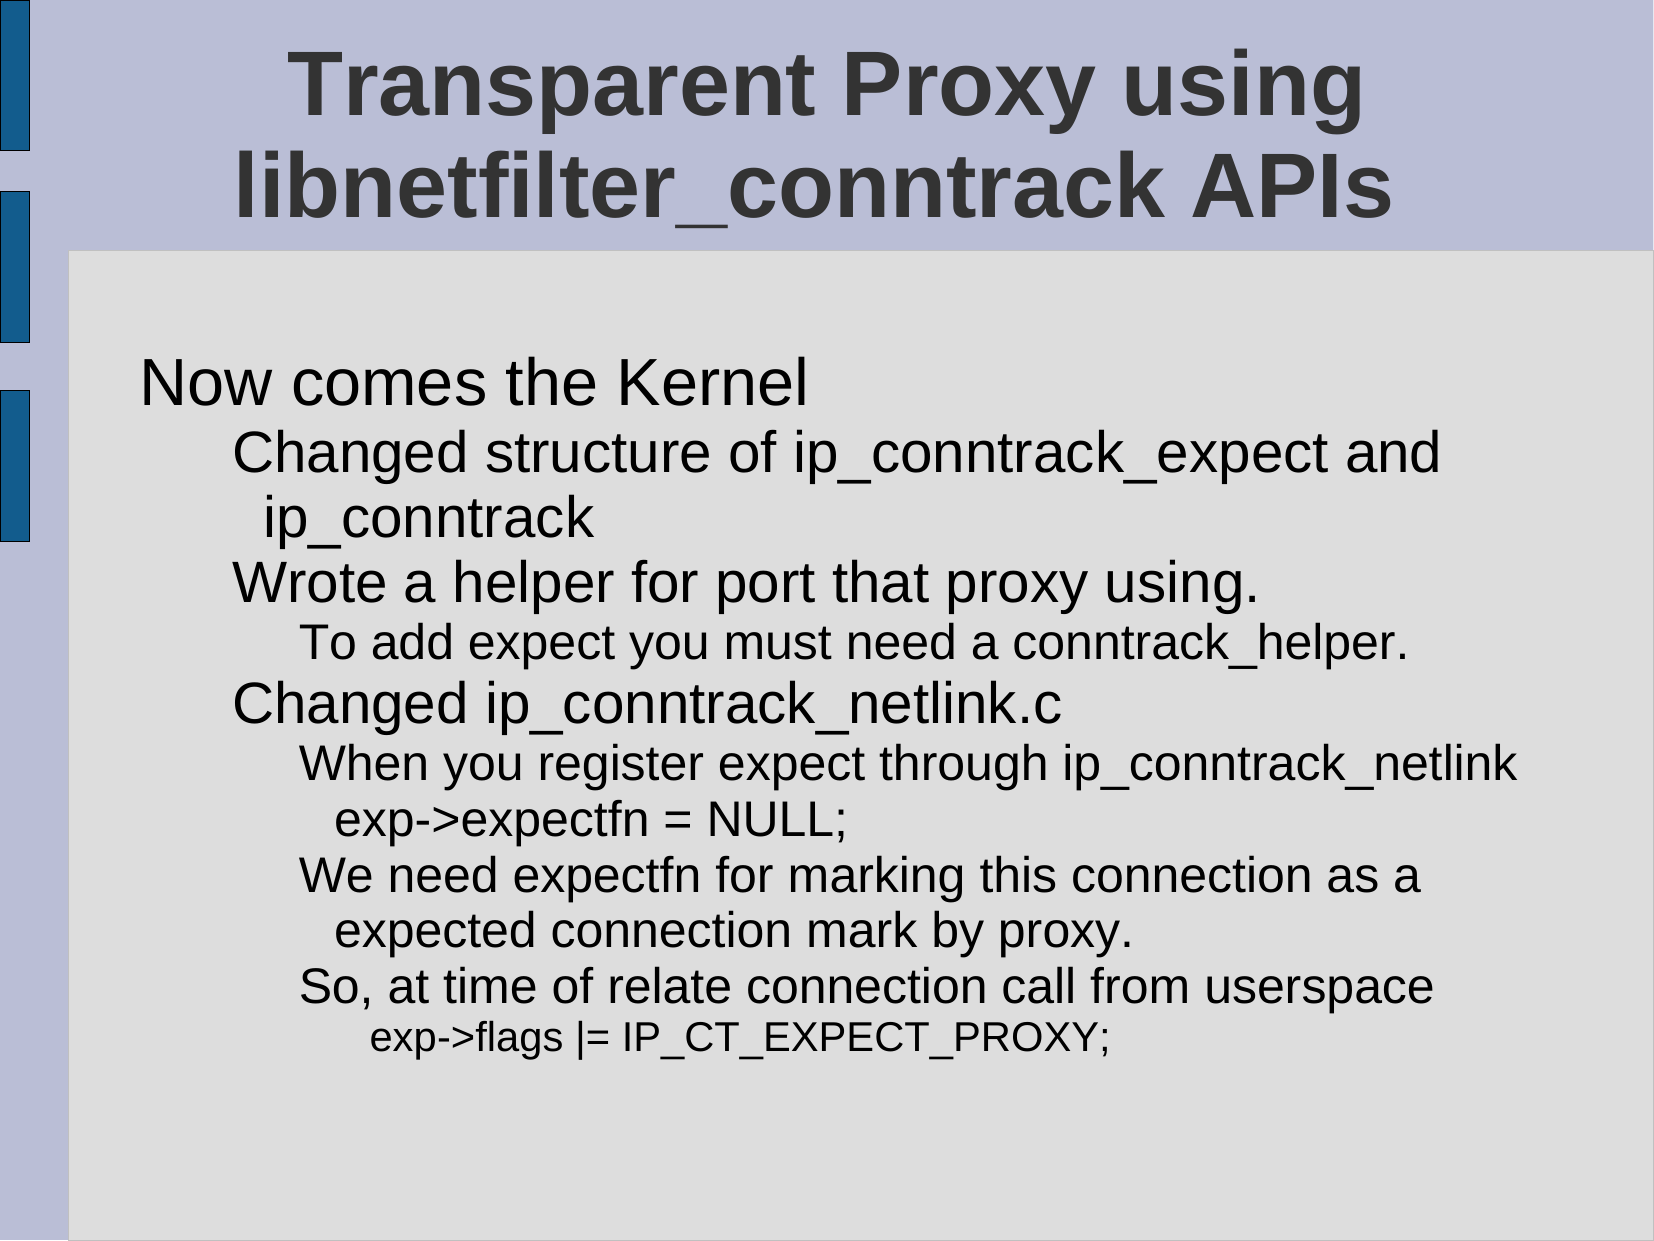

# Transparent Proxy using libnetfilter_conntrack APIs
Now comes the Kernel
 Changed structure of ip_conntrack_expect and ip_conntrack
 Wrote a helper for port that proxy using.
To add expect you must need a conntrack_helper.
 Changed ip_conntrack_netlink.c
When you register expect through ip_conntrack_netlink exp->expectfn = NULL;
We need expectfn for marking this connection as a expected connection mark by proxy.
So, at time of relate connection call from userspace
exp->flags |= IP_CT_EXPECT_PROXY;